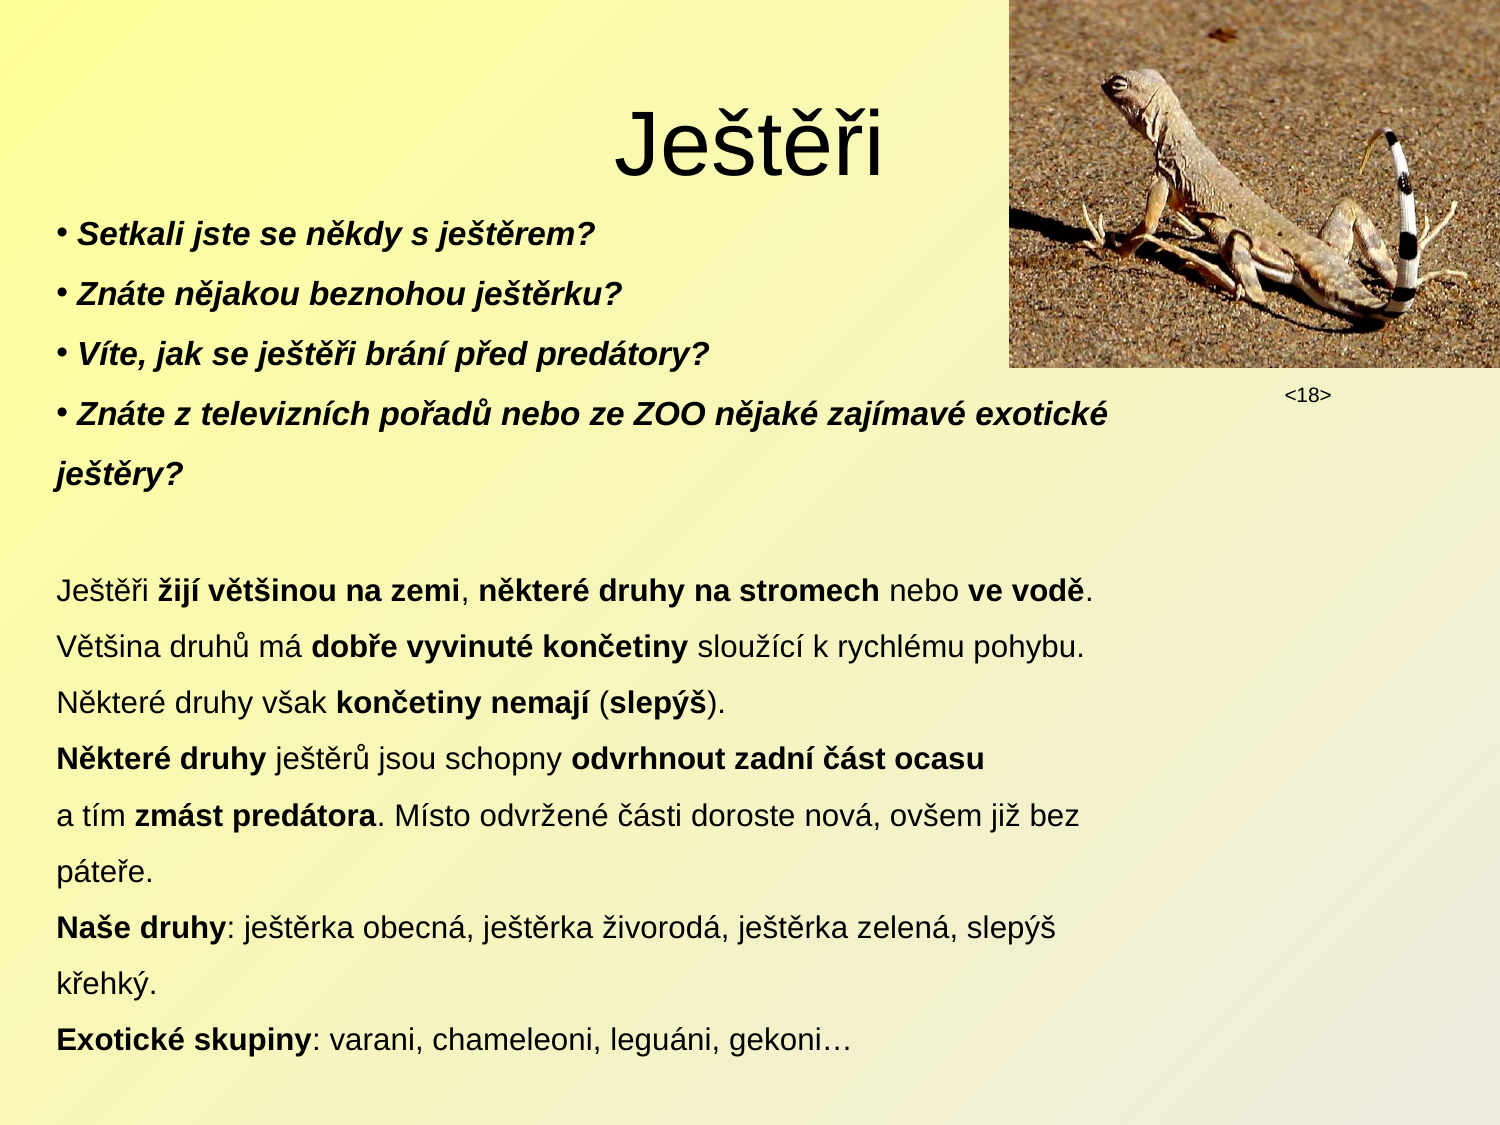

# Ještěři
 Setkali jste se někdy s ještěrem?
 Znáte nějakou beznohou ještěrku?
 Víte, jak se ještěři brání před predátory?
 Znáte z televizních pořadů nebo ze ZOO nějaké zajímavé exotické ještěry?
Ještěři žijí většinou na zemi, některé druhy na stromech nebo ve vodě.
Většina druhů má dobře vyvinuté končetiny sloužící k rychlému pohybu.
Některé druhy však končetiny nemají (slepýš).
Některé druhy ještěrů jsou schopny odvrhnout zadní část ocasu
a tím zmást predátora. Místo odvržené části doroste nová, ovšem již bez páteře.
Naše druhy: ještěrka obecná, ještěrka živorodá, ještěrka zelená, slepýš křehký.
Exotické skupiny: varani, chameleoni, leguáni, gekoni…
<18>